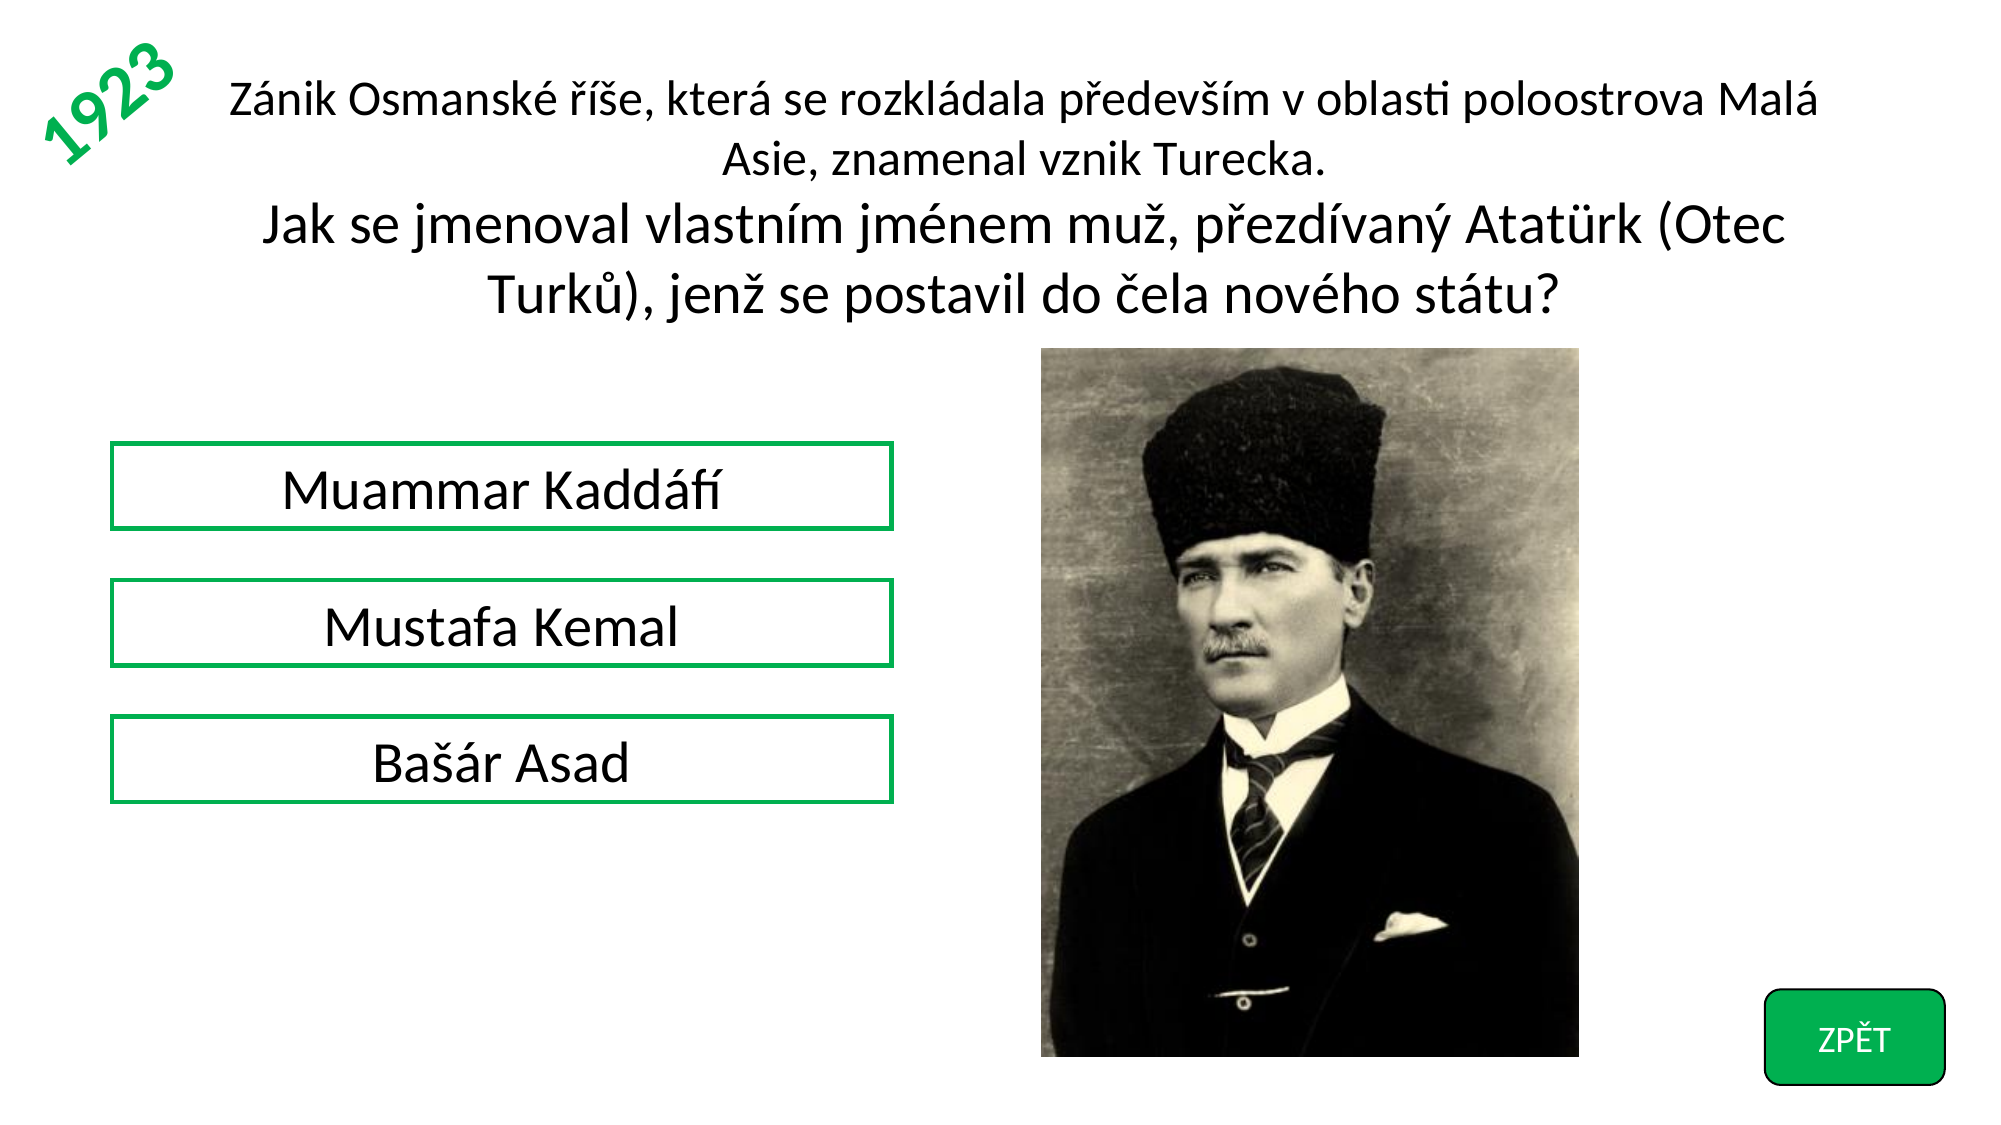

1923
Zánik Osmanské říše, která se rozkládala především v oblasti poloostrova Malá Asie, znamenal vznik Turecka.
Jak se jmenoval vlastním jménem muž, přezdívaný Atatürk (Otec Turků), jenž se postavil do čela nového státu?
Muammar Kaddáfí
Mustafa Kemal
Bašár Asad
ZPĚT